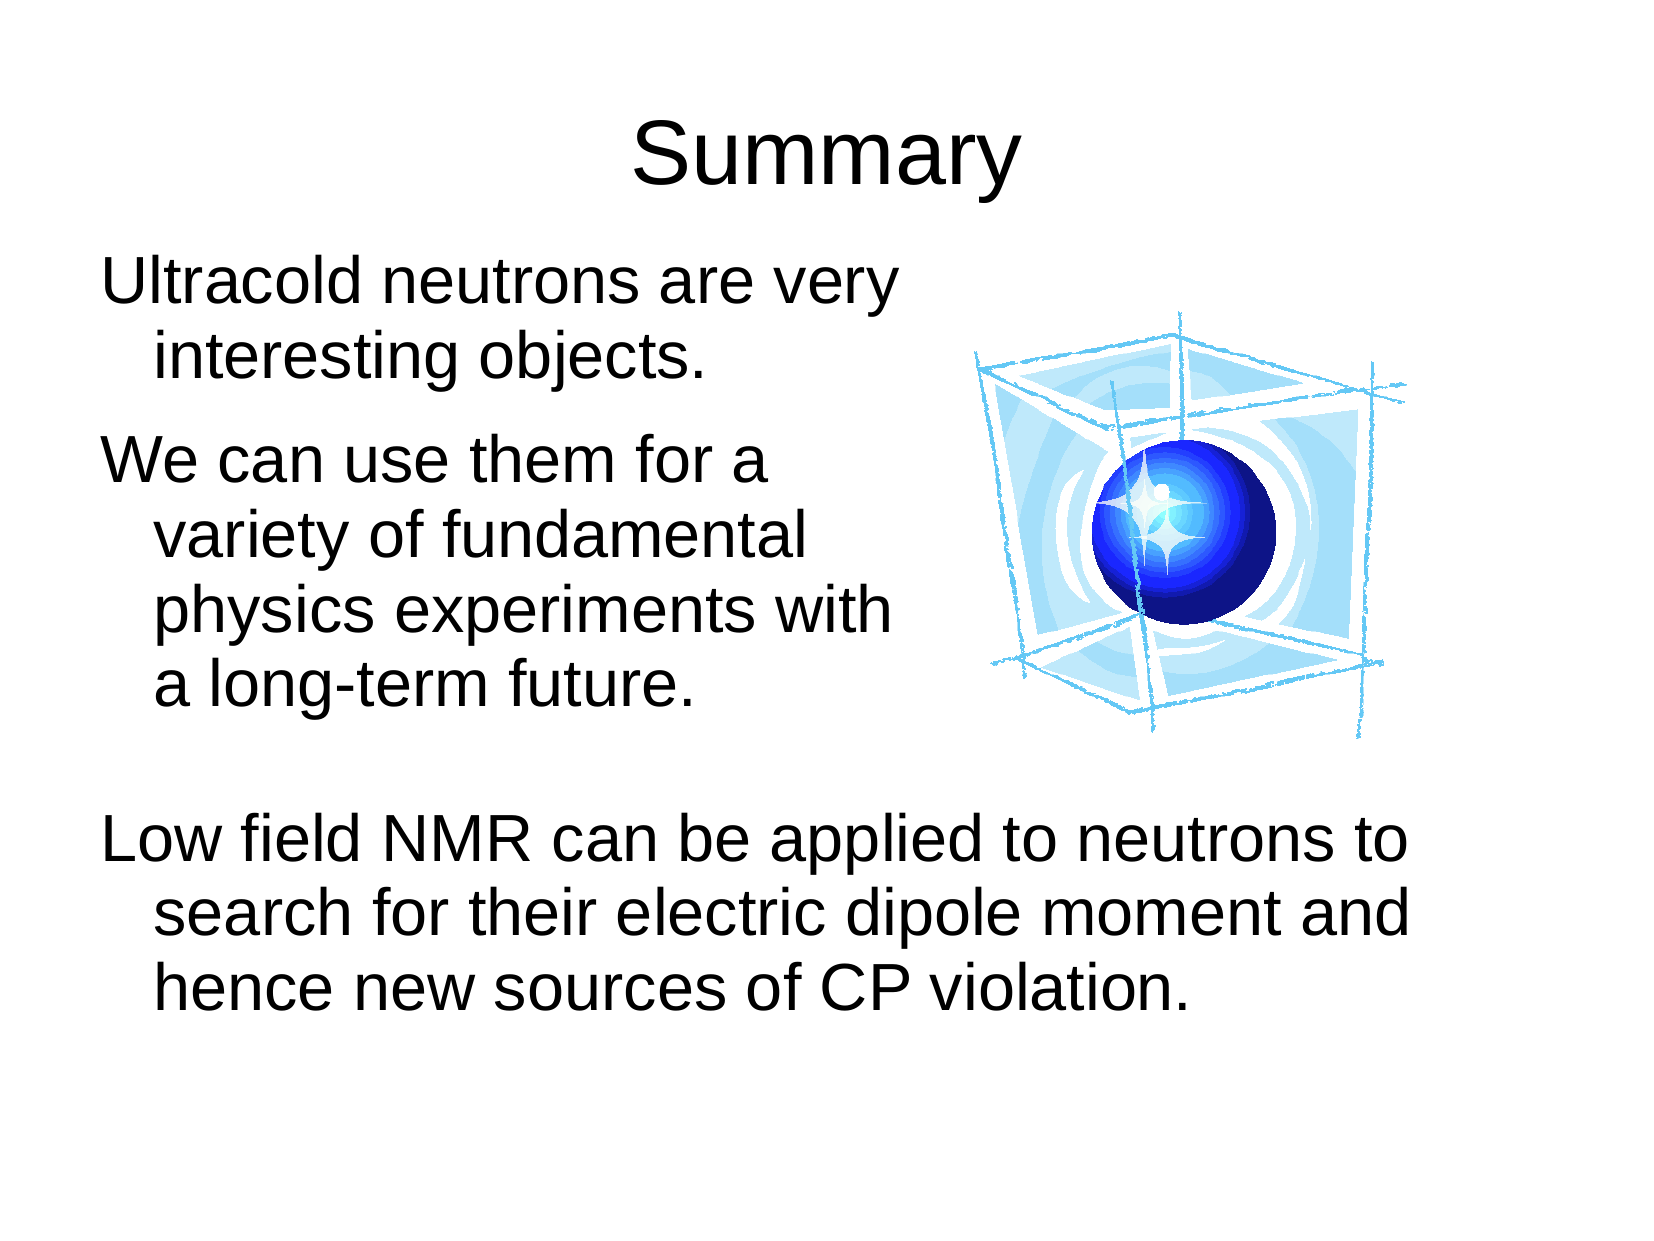

# Summary
Ultracold neutrons are very interesting objects.
We can use them for a variety of fundamental physics experiments with a long-term future.
Low field NMR can be applied to neutrons to search for their electric dipole moment and hence new sources of CP violation.